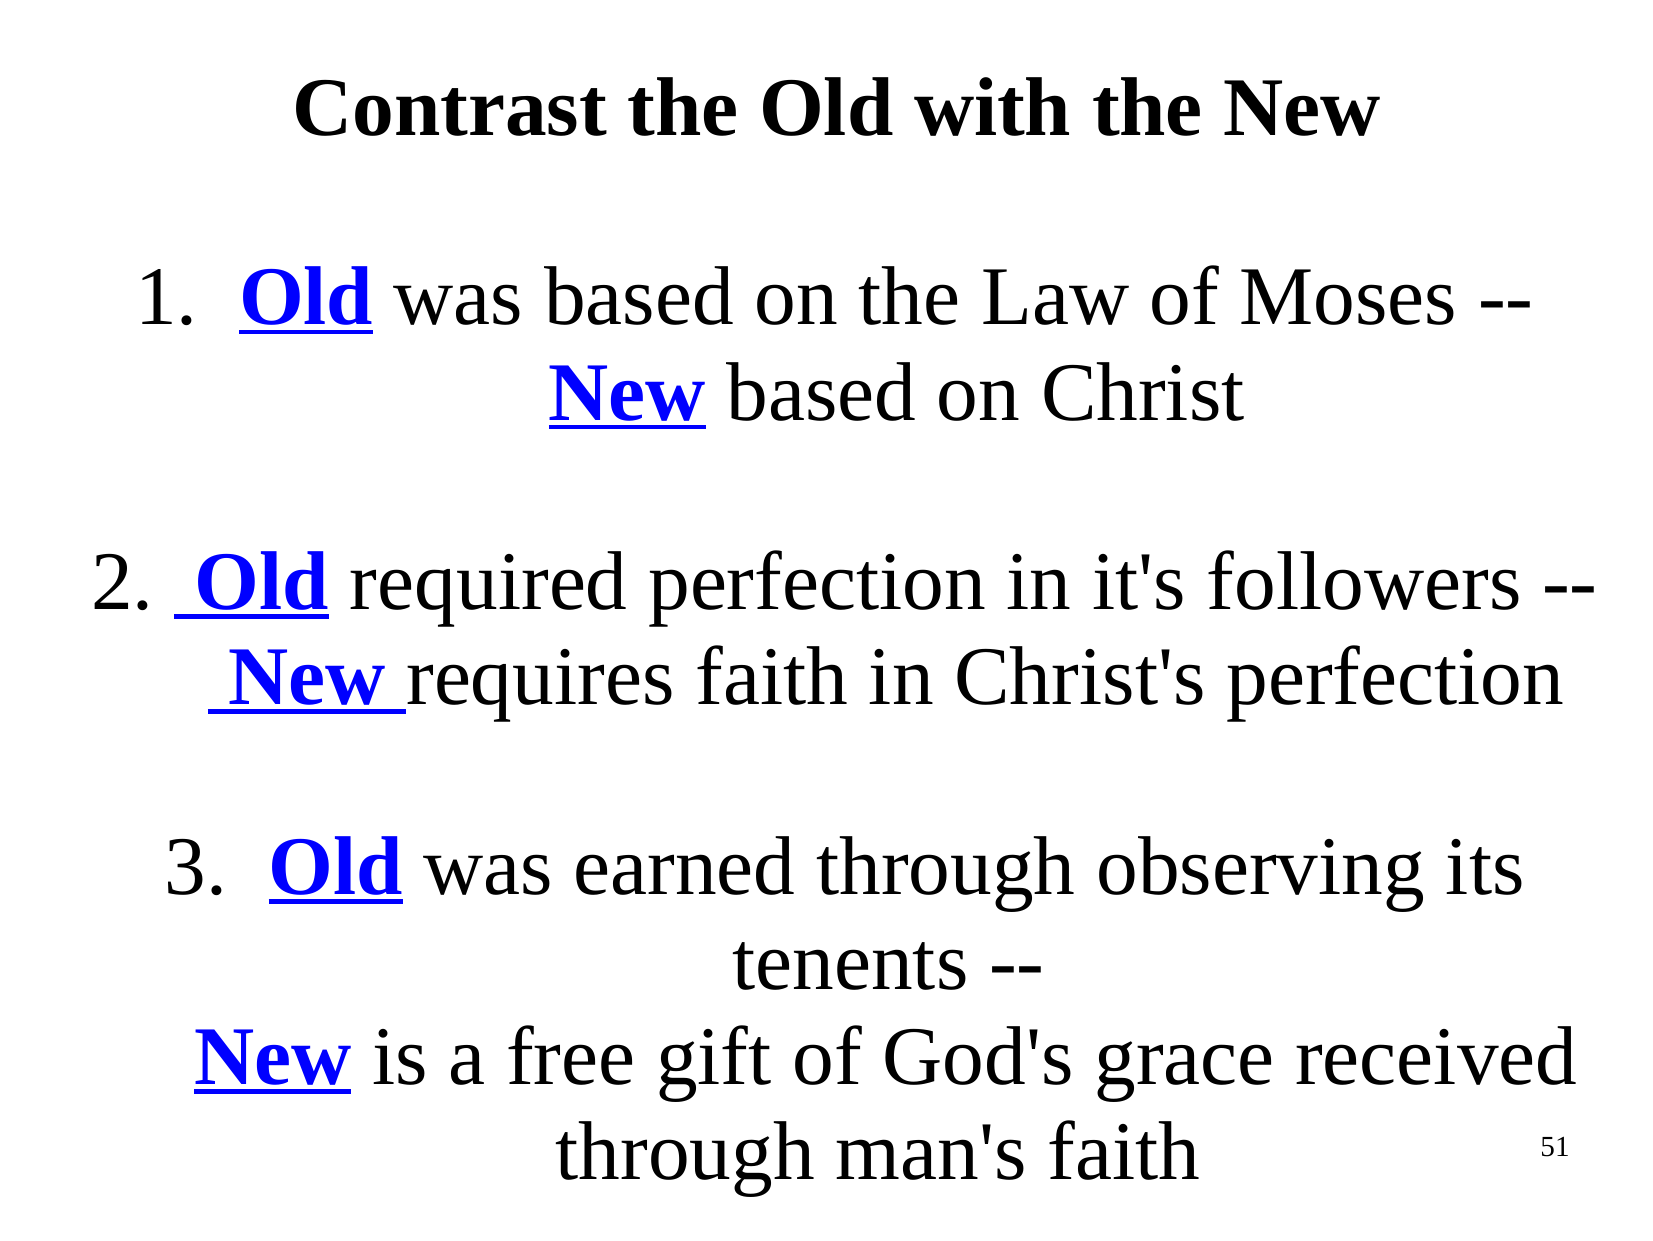

Contrast the Old with the New
1. Old was based on the Law of Moses --
 New based on Christ
2. Old required perfection in it's followers --
 New requires faith in Christ's perfection
3. Old was earned through observing its
 tenents --
 New is a free gift of God's grace received
 through man's faith
51